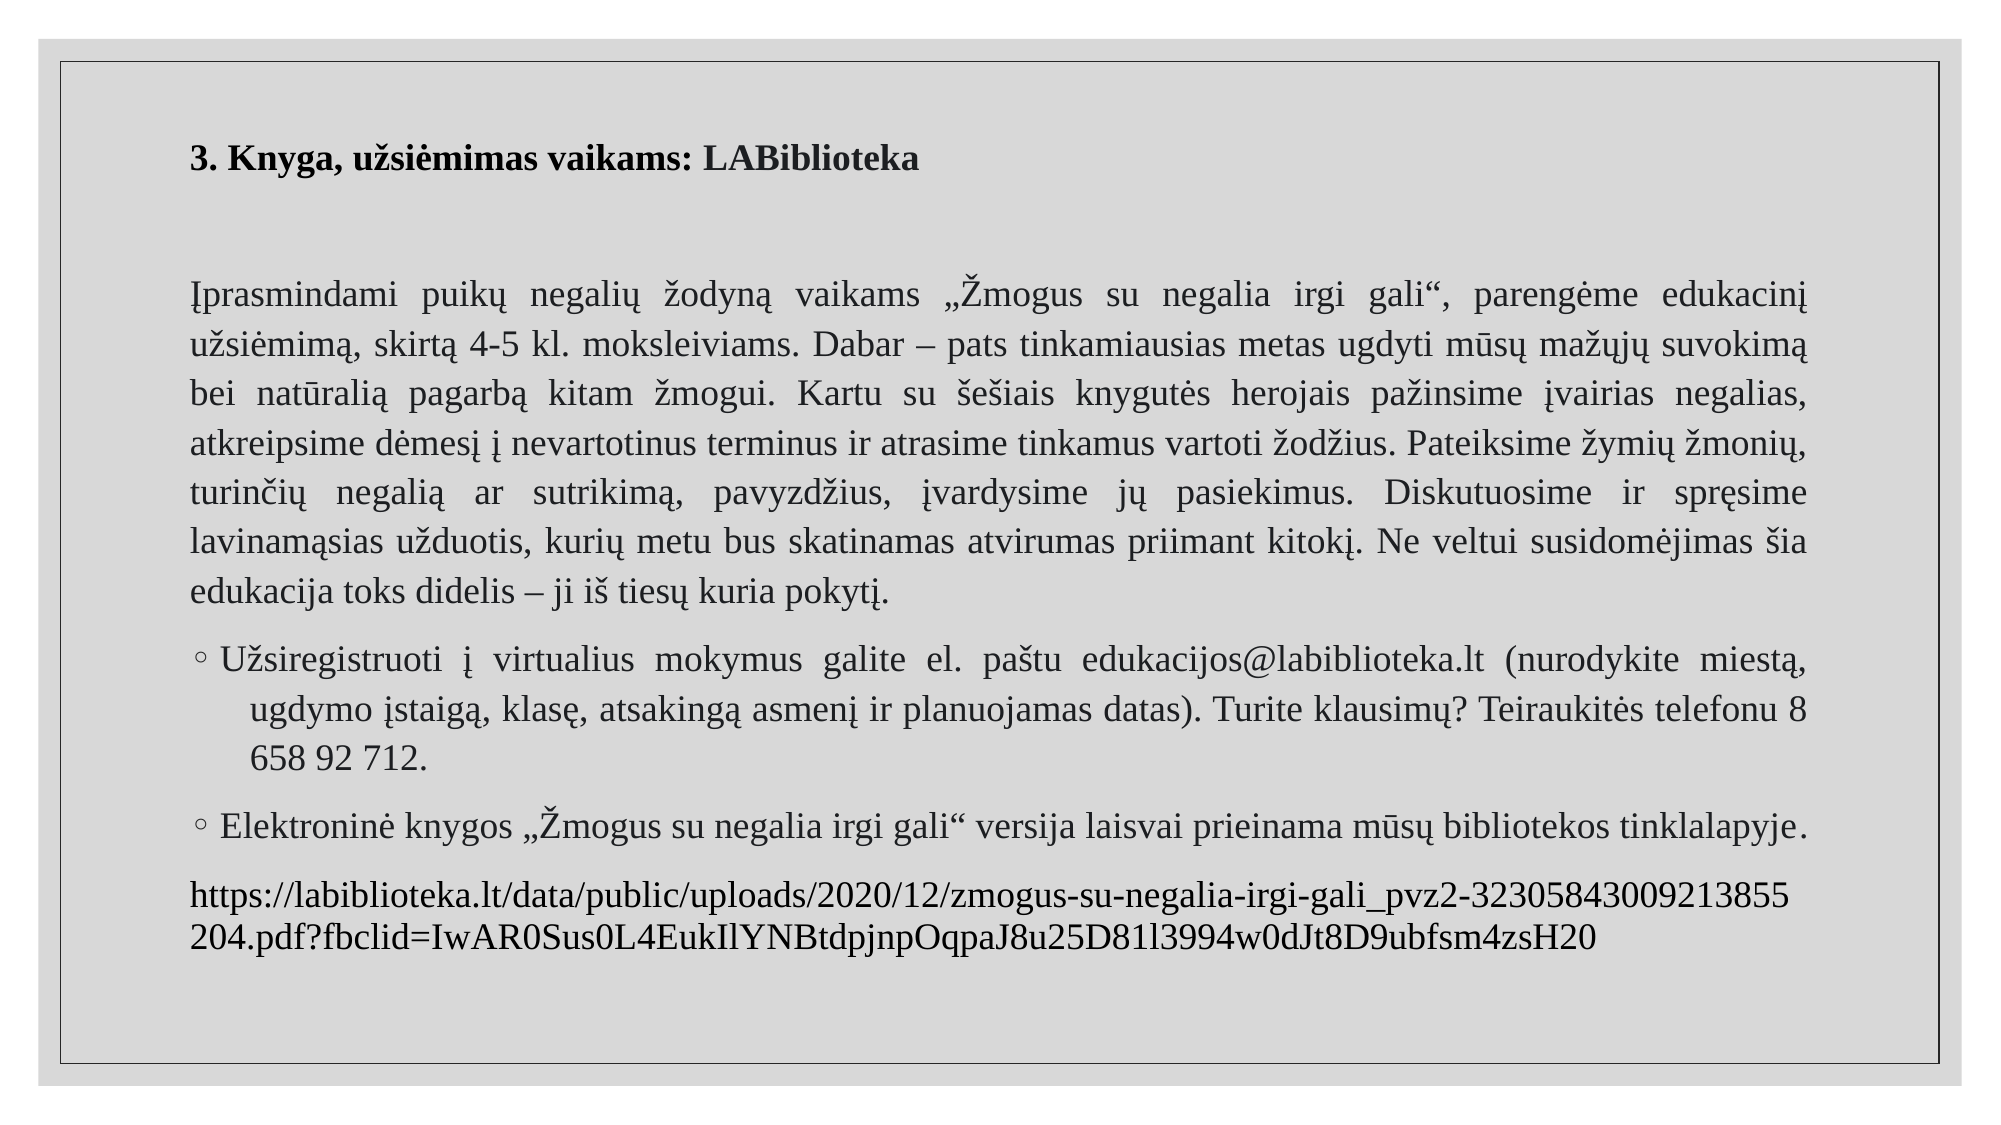

# 3. Knyga, užsiėmimas vaikams: LABiblioteka
Įprasmindami puikų negalių žodyną vaikams „Žmogus su negalia irgi gali“, parengėme edukacinį užsiėmimą, skirtą 4-5 kl. moksleiviams. Dabar – pats tinkamiausias metas ugdyti mūsų mažųjų suvokimą bei natūralią pagarbą kitam žmogui. Kartu su šešiais knygutės herojais pažinsime įvairias negalias, atkreipsime dėmesį į nevartotinus terminus ir atrasime tinkamus vartoti žodžius. Pateiksime žymių žmonių, turinčių negalią ar sutrikimą, pavyzdžius, įvardysime jų pasiekimus. Diskutuosime ir spręsime lavinamąsias užduotis, kurių metu bus skatinamas atvirumas priimant kitokį. Ne veltui susidomėjimas šia edukacija toks didelis – ji iš tiesų kuria pokytį.
Užsiregistruoti į virtualius mokymus galite el. paštu edukacijos@labiblioteka.lt (nurodykite miestą, ugdymo įstaigą, klasę, atsakingą asmenį ir planuojamas datas). Turite klausimų? Teiraukitės telefonu 8 658 92 712.
Elektroninė knygos „Žmogus su negalia irgi gali“ versija laisvai prieinama mūsų bibliotekos tinklalapyje.
https://labiblioteka.lt/data/public/uploads/2020/12/zmogus-su-negalia-irgi-gali_pvz2-32305843009213855204.pdf?fbclid=IwAR0Sus0L4EukIlYNBtdpjnpOqpaJ8u25D81l3994w0dJt8D9ubfsm4zsH20